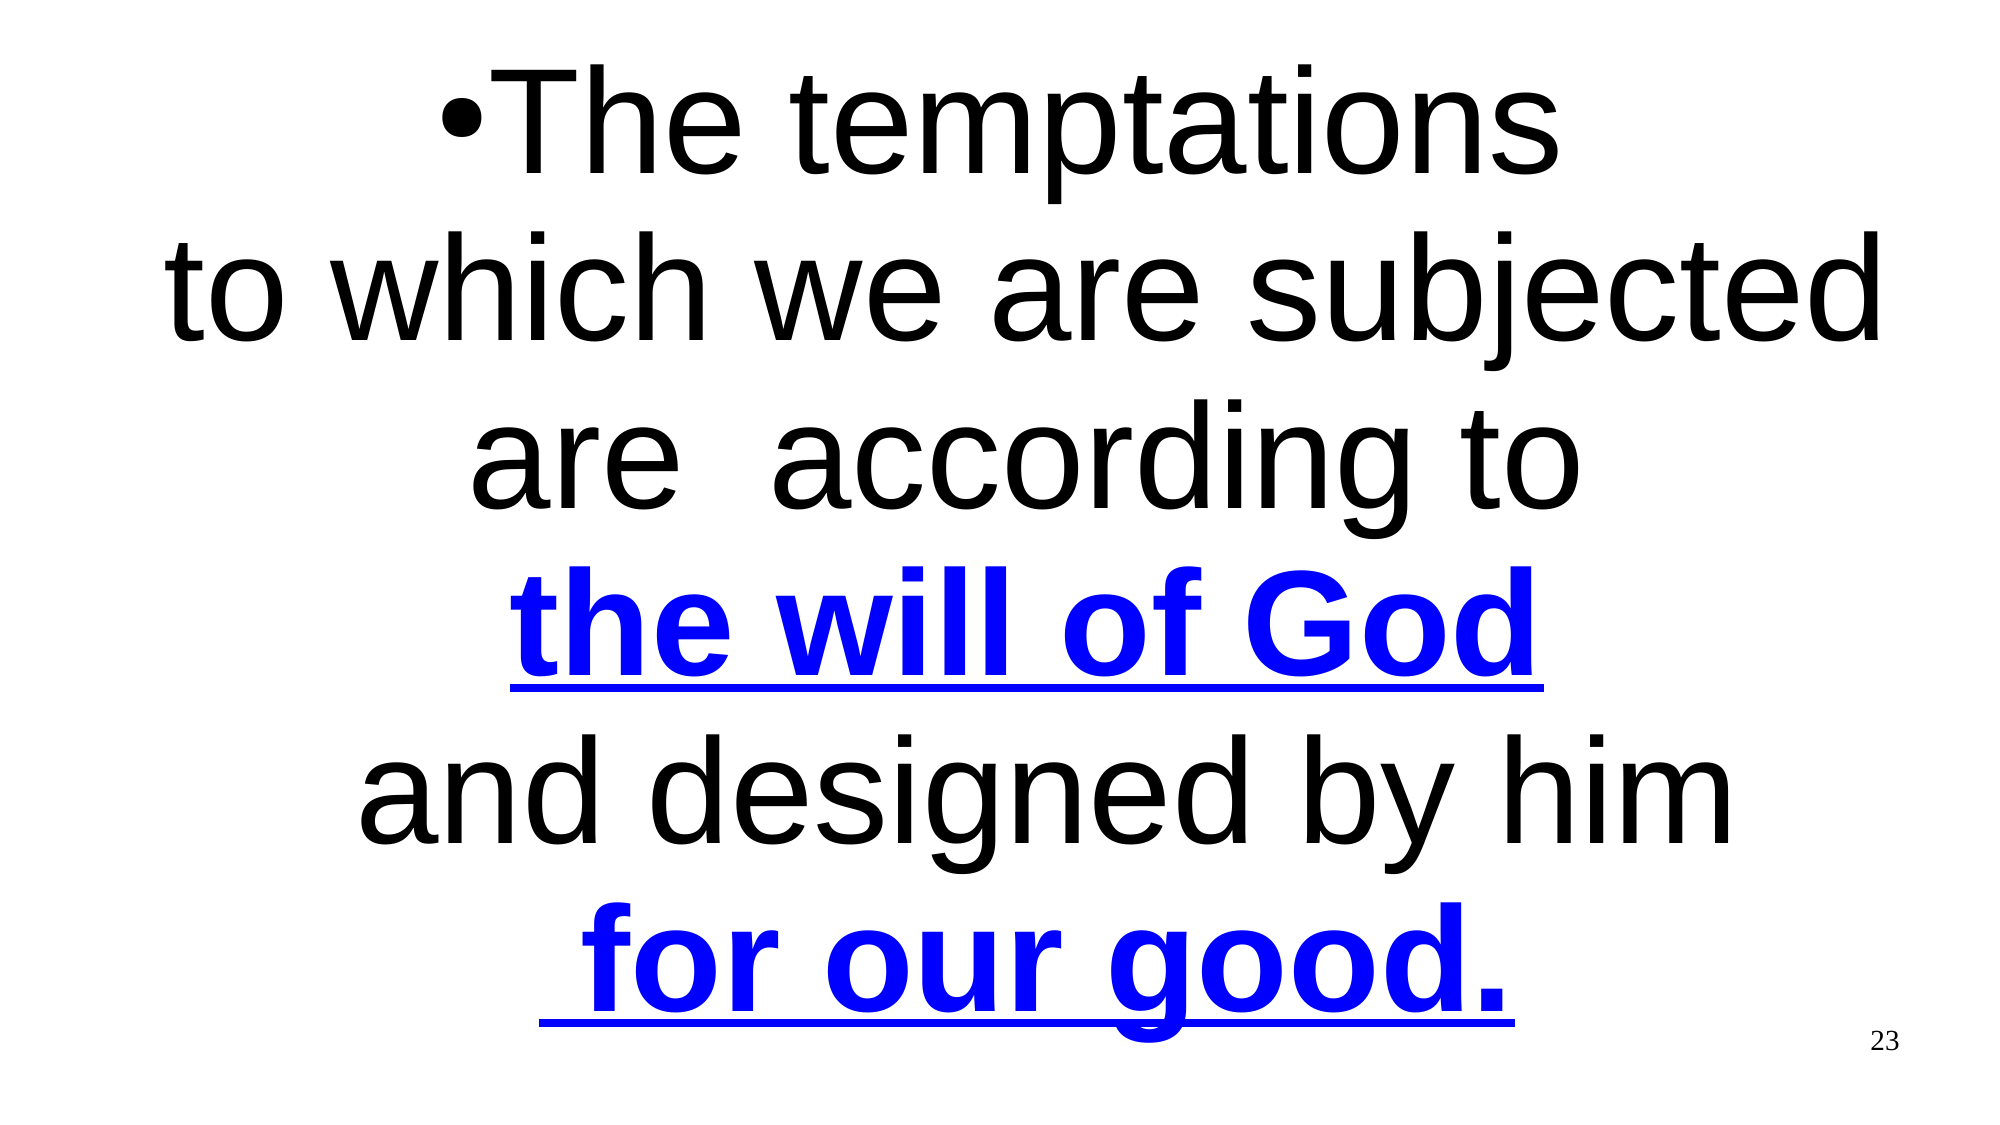

# The temptations to which we are subjected are according to the will of God and designed by him for our good.
23